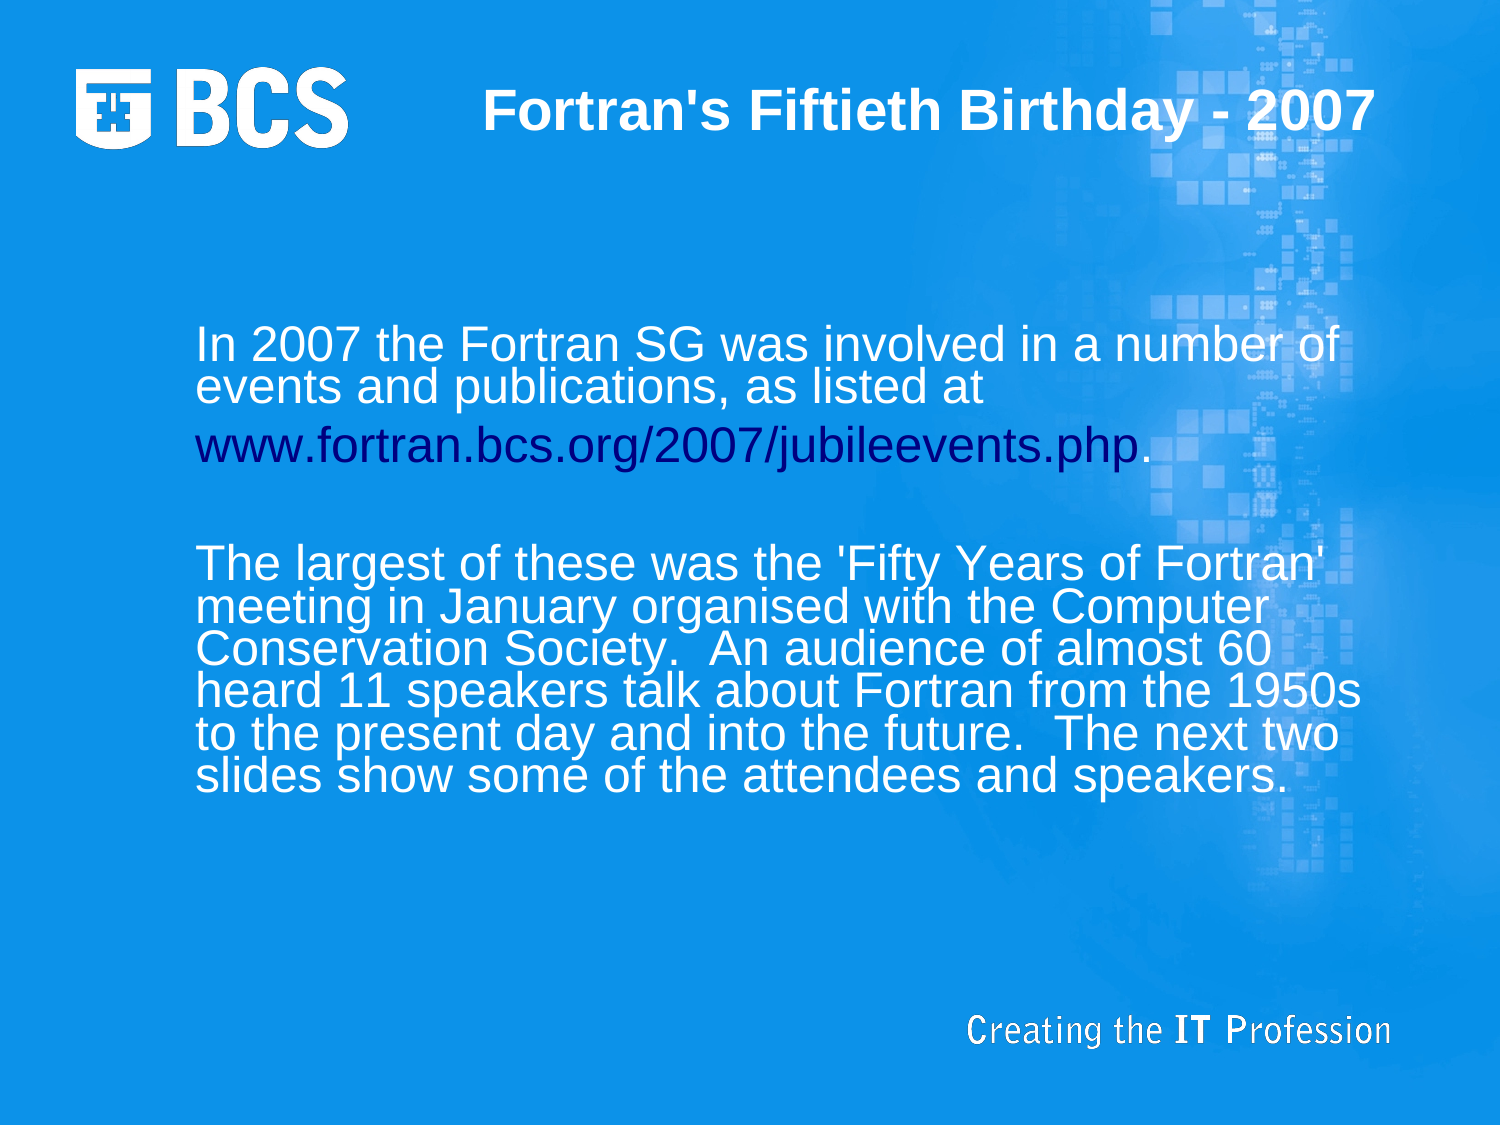

# Fortran's Fiftieth Birthday - 2007
In 2007 the Fortran SG was involved in a number of events and publications, as listed at
www.fortran.bcs.org/2007/jubileevents.php.
The largest of these was the 'Fifty Years of Fortran' meeting in January organised with the Computer Conservation Society. An audience of almost 60 heard 11 speakers talk about Fortran from the 1950s to the present day and into the future. The next two slides show some of the attendees and speakers.